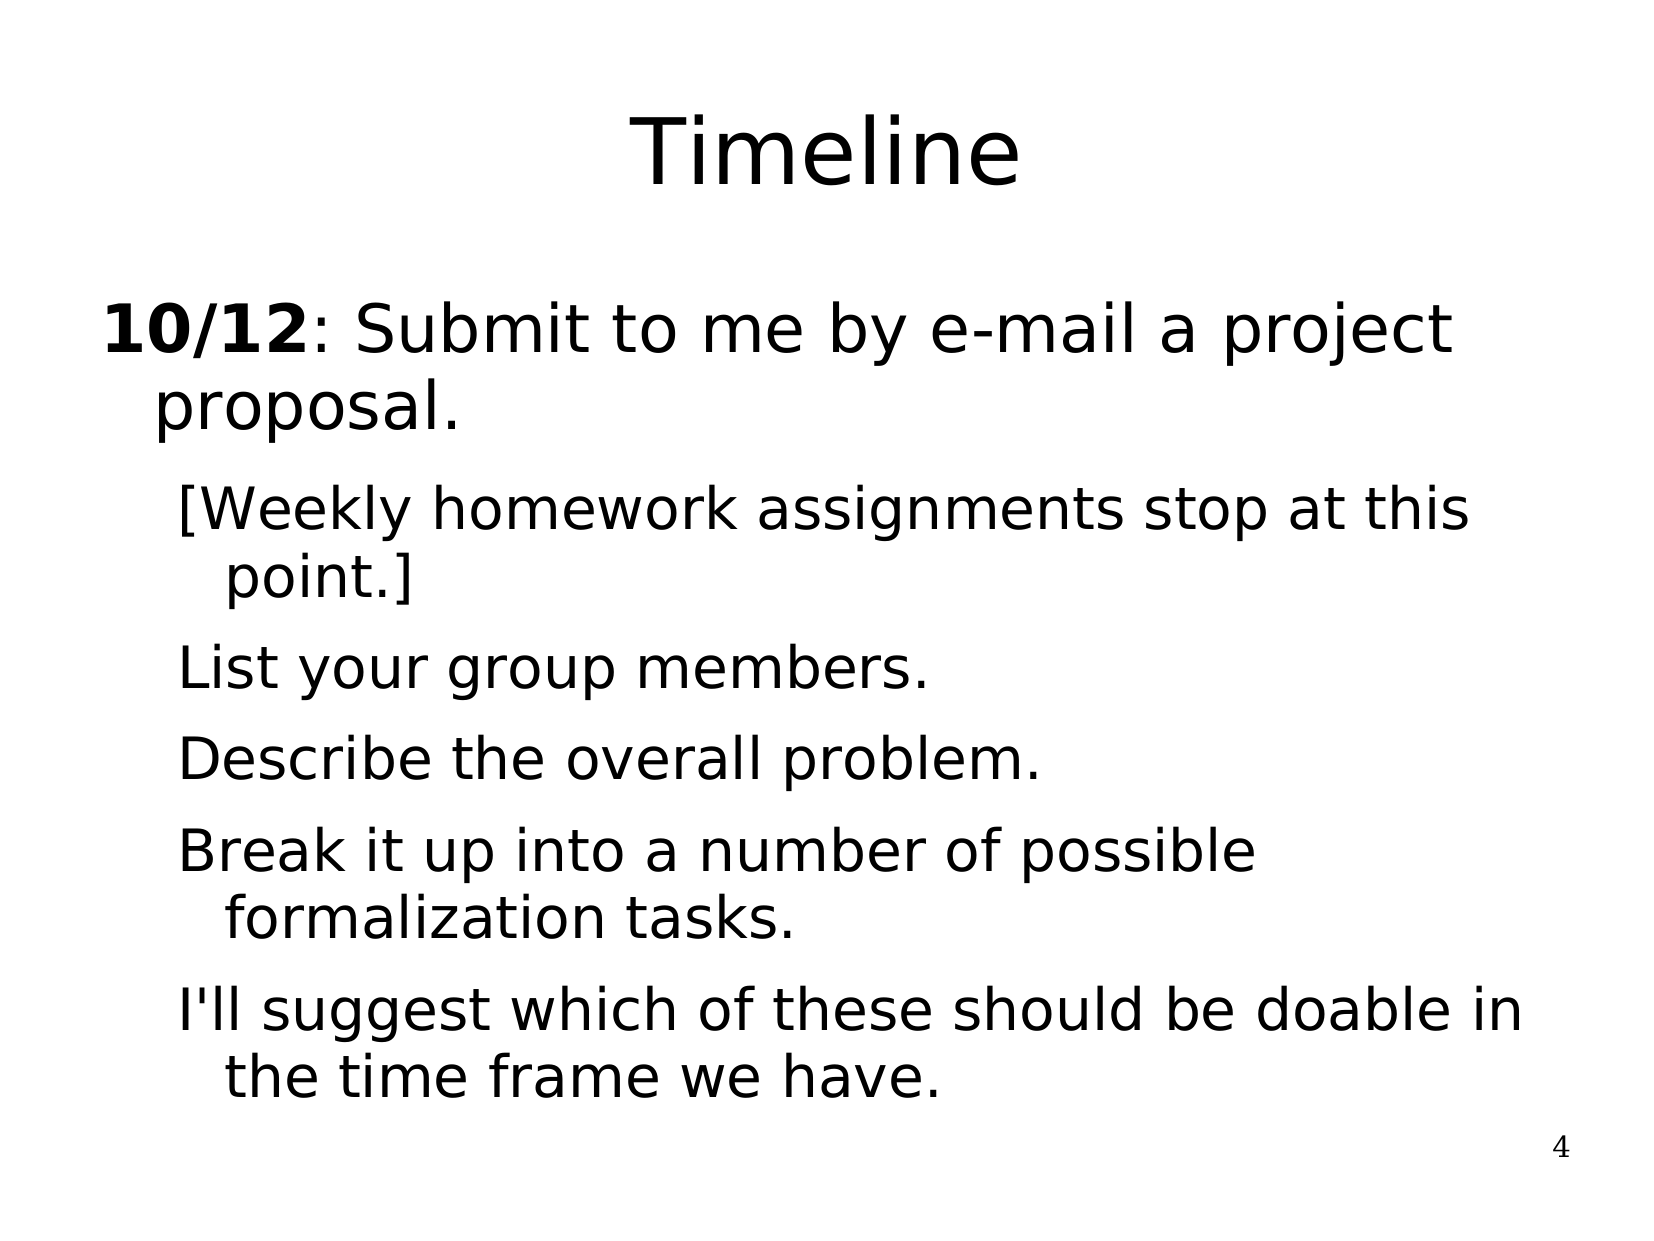

# Timeline
10/12: Submit to me by e-mail a project proposal.
[Weekly homework assignments stop at this point.]
List your group members.
Describe the overall problem.
Break it up into a number of possible formalization tasks.
I'll suggest which of these should be doable in the time frame we have.
4